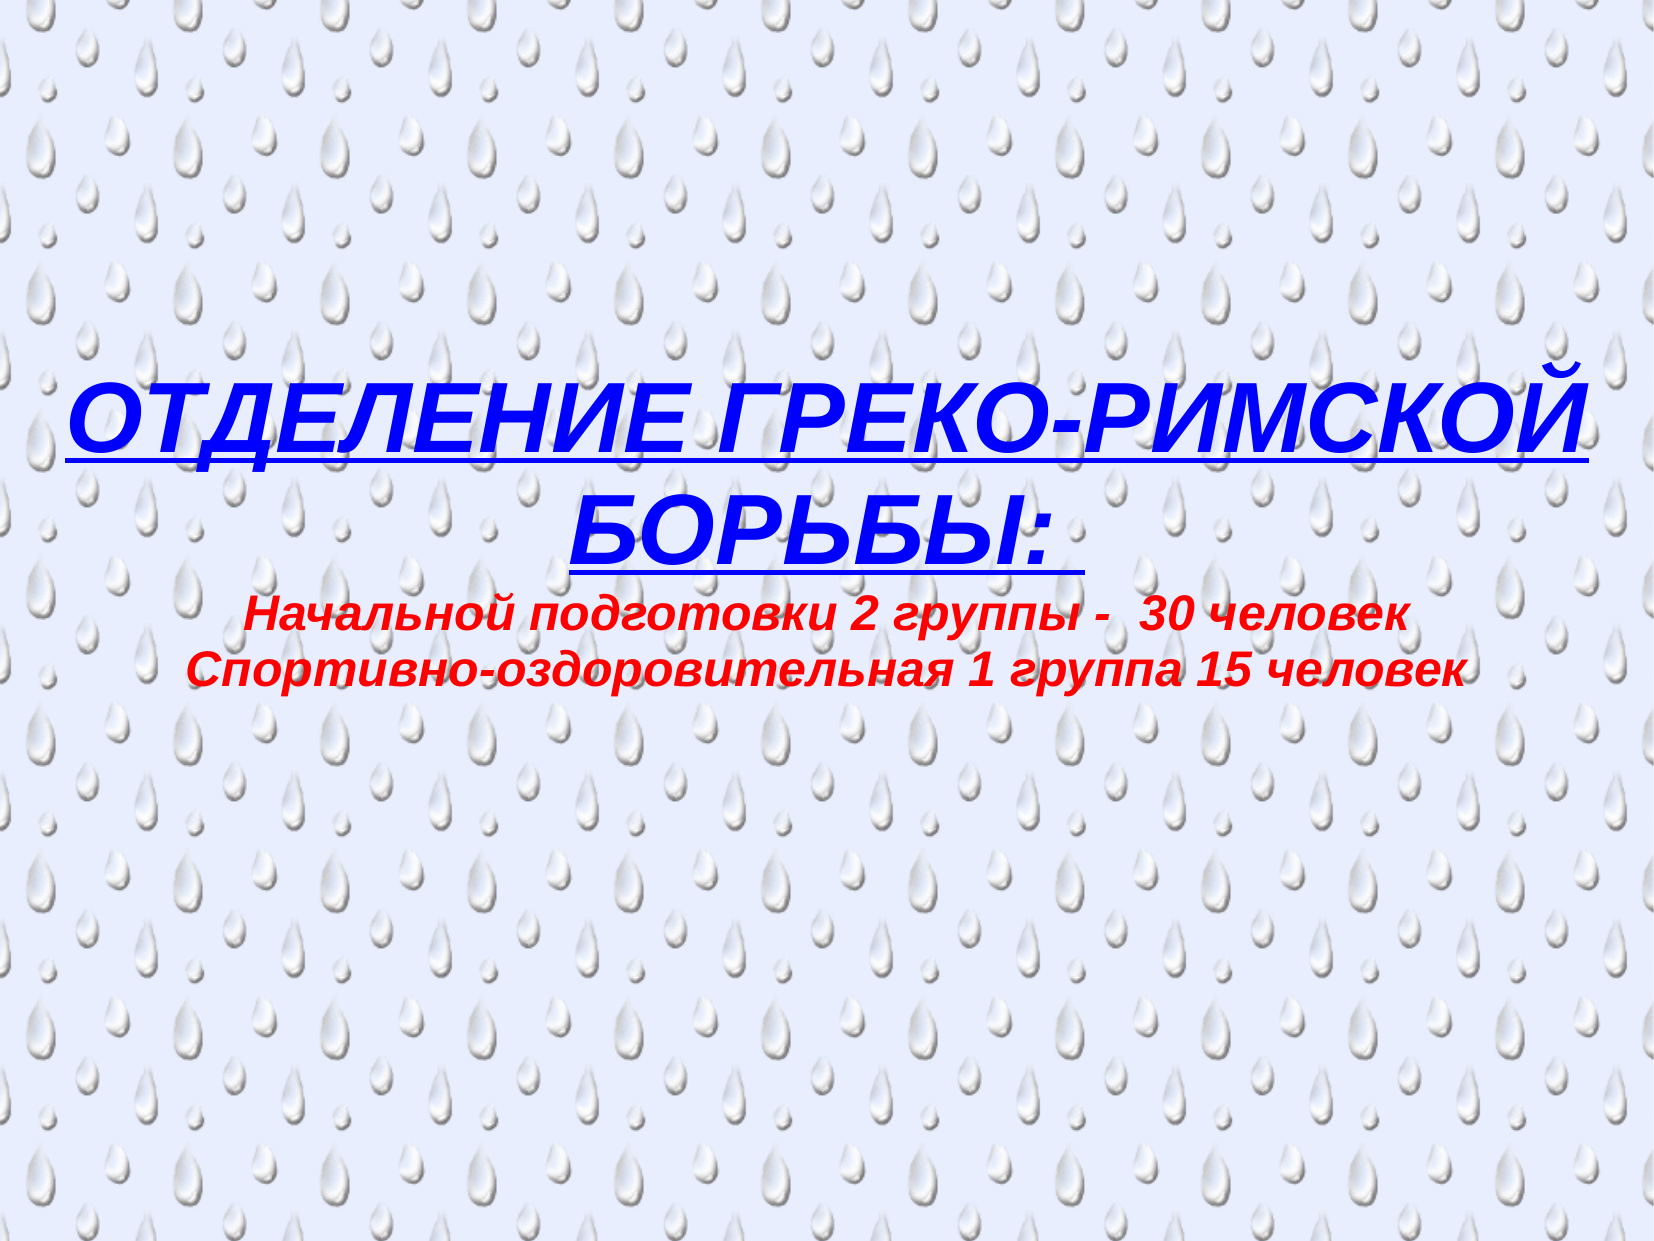

# ОТДЕЛЕНИЕ ГРЕКО-РИМСКОЙ БОРЬБЫ:
Начальной подготовки 2 группы - 30 человек
Спортивно-оздоровительная 1 группа 15 человек